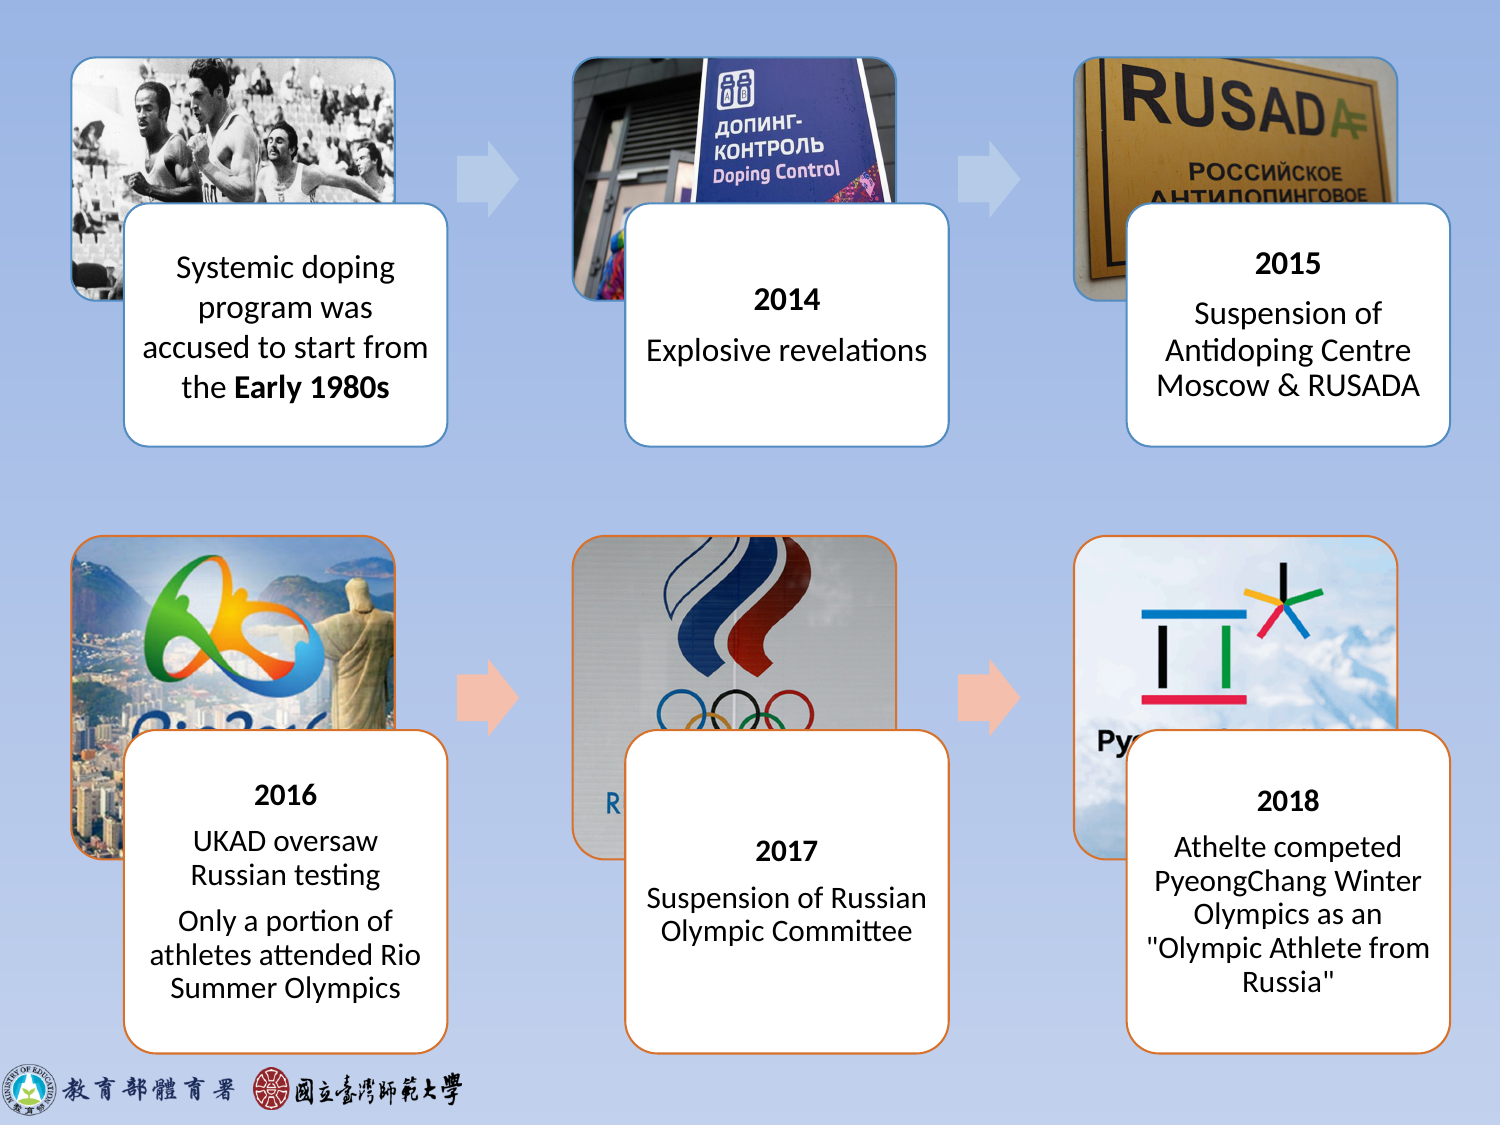

Systemic doping program was accused to start from the Early 1980s
2014
Explosive revelations
2015
Suspension of Antidoping Centre Moscow & RUSADA
2016
UKAD oversaw Russian testing
Only a portion of athletes attended Rio Summer Olympics
2017
Suspension of Russian Olympic Committee
2018
Athelte competed PyeongChang Winter Olympics as an "Olympic Athlete from Russia"